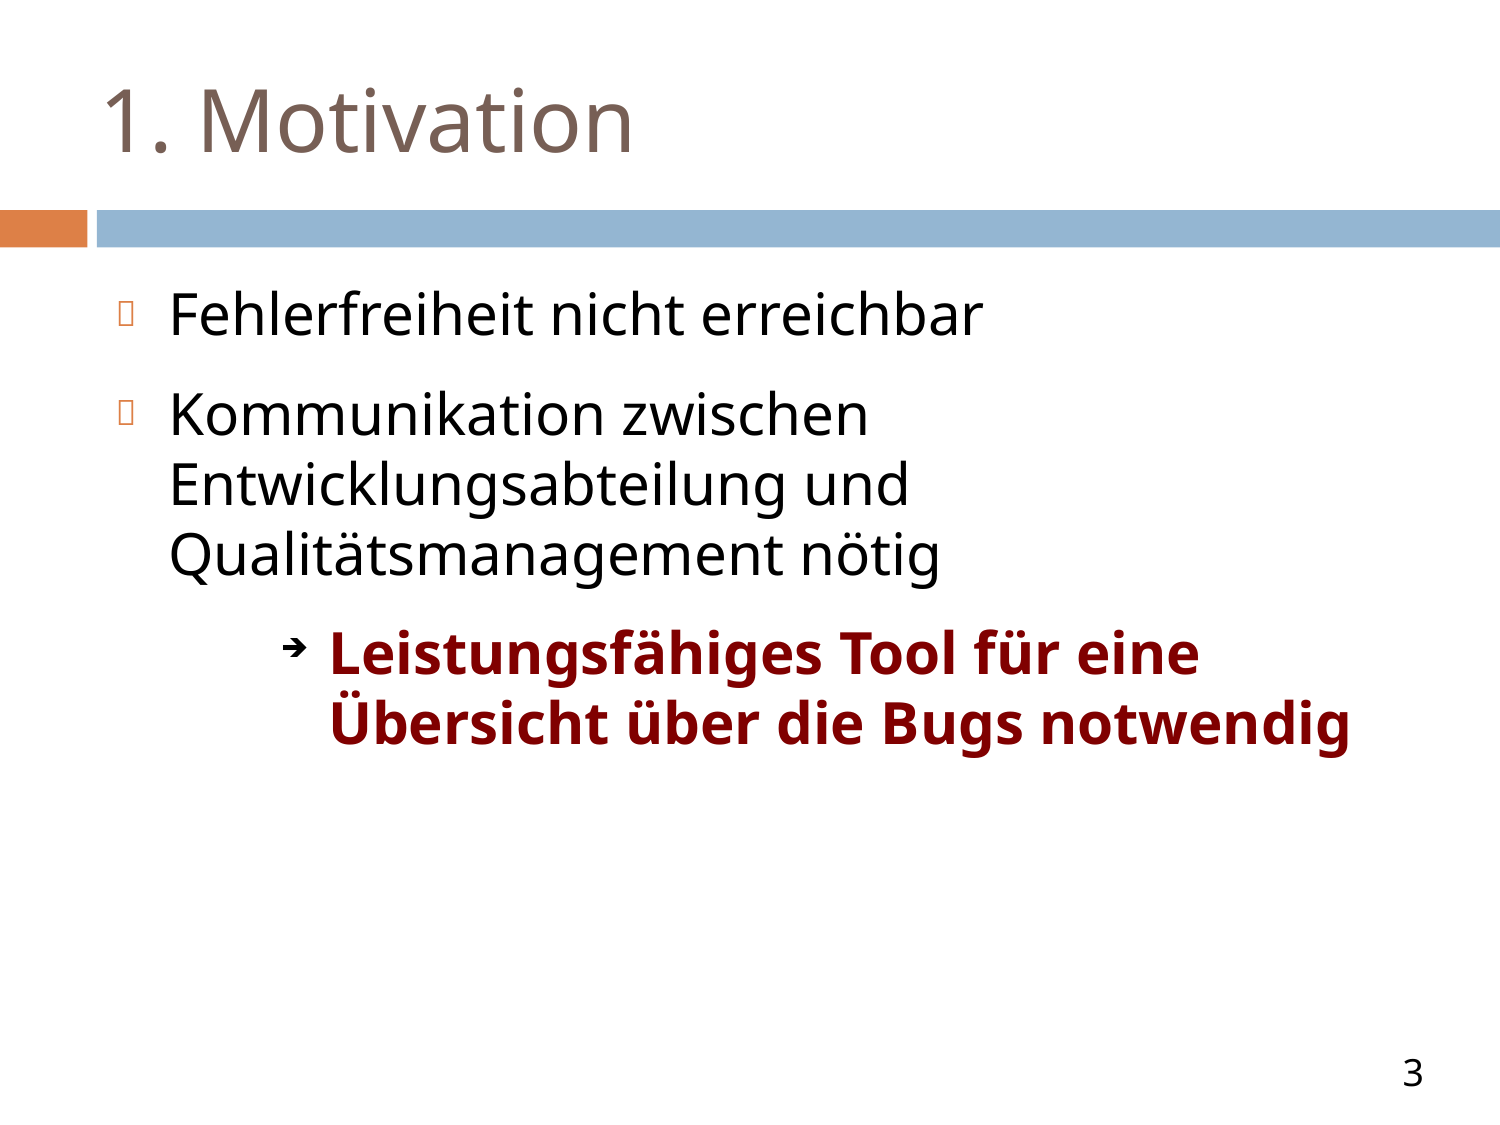

# 1. Motivation
Fehlerfreiheit nicht erreichbar
Kommunikation zwischen Entwicklungsabteilung und Qualitätsmanagement nötig
Leistungsfähiges Tool für eine Übersicht über die Bugs notwendig
3